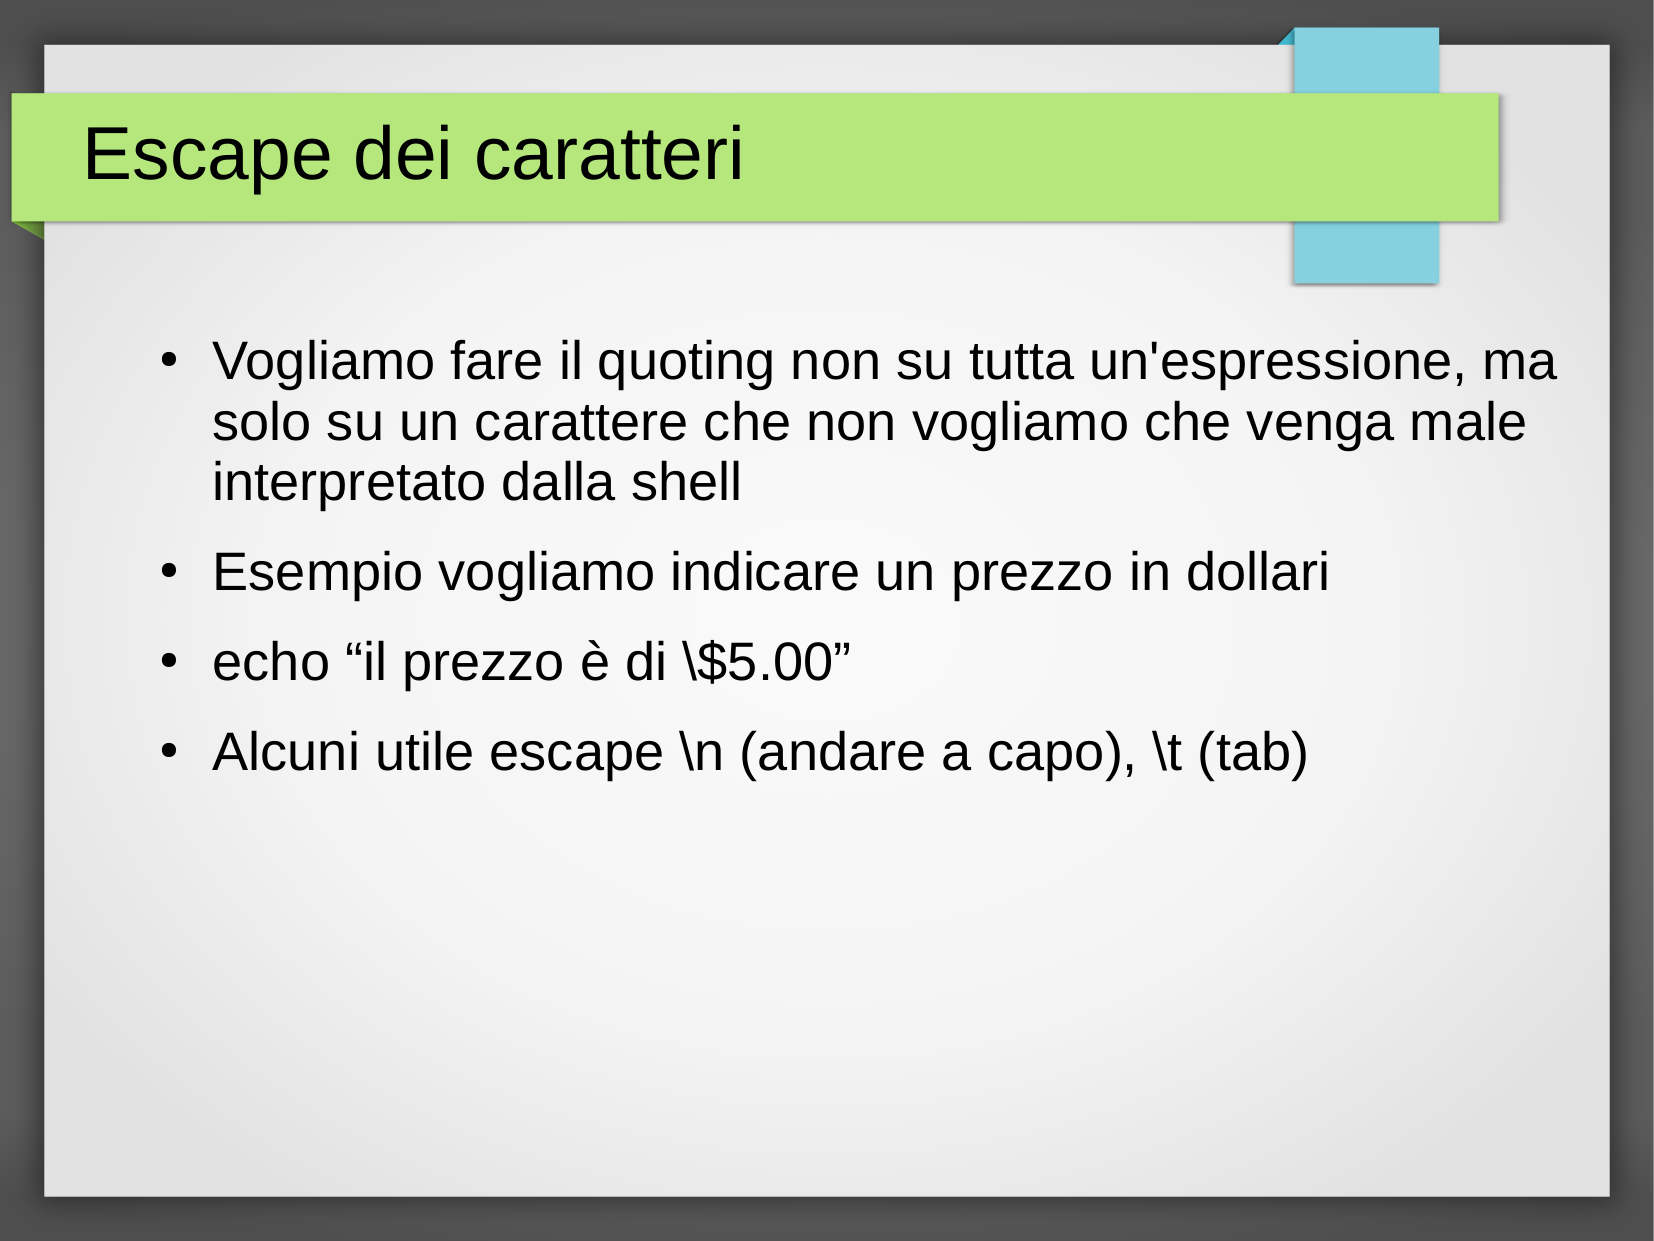

# Escape dei caratteri
Vogliamo fare il quoting non su tutta un'espressione, ma solo su un carattere che non vogliamo che venga male interpretato dalla shell
Esempio vogliamo indicare un prezzo in dollari
echo “il prezzo è di \$5.00”
Alcuni utile escape \n (andare a capo), \t (tab)